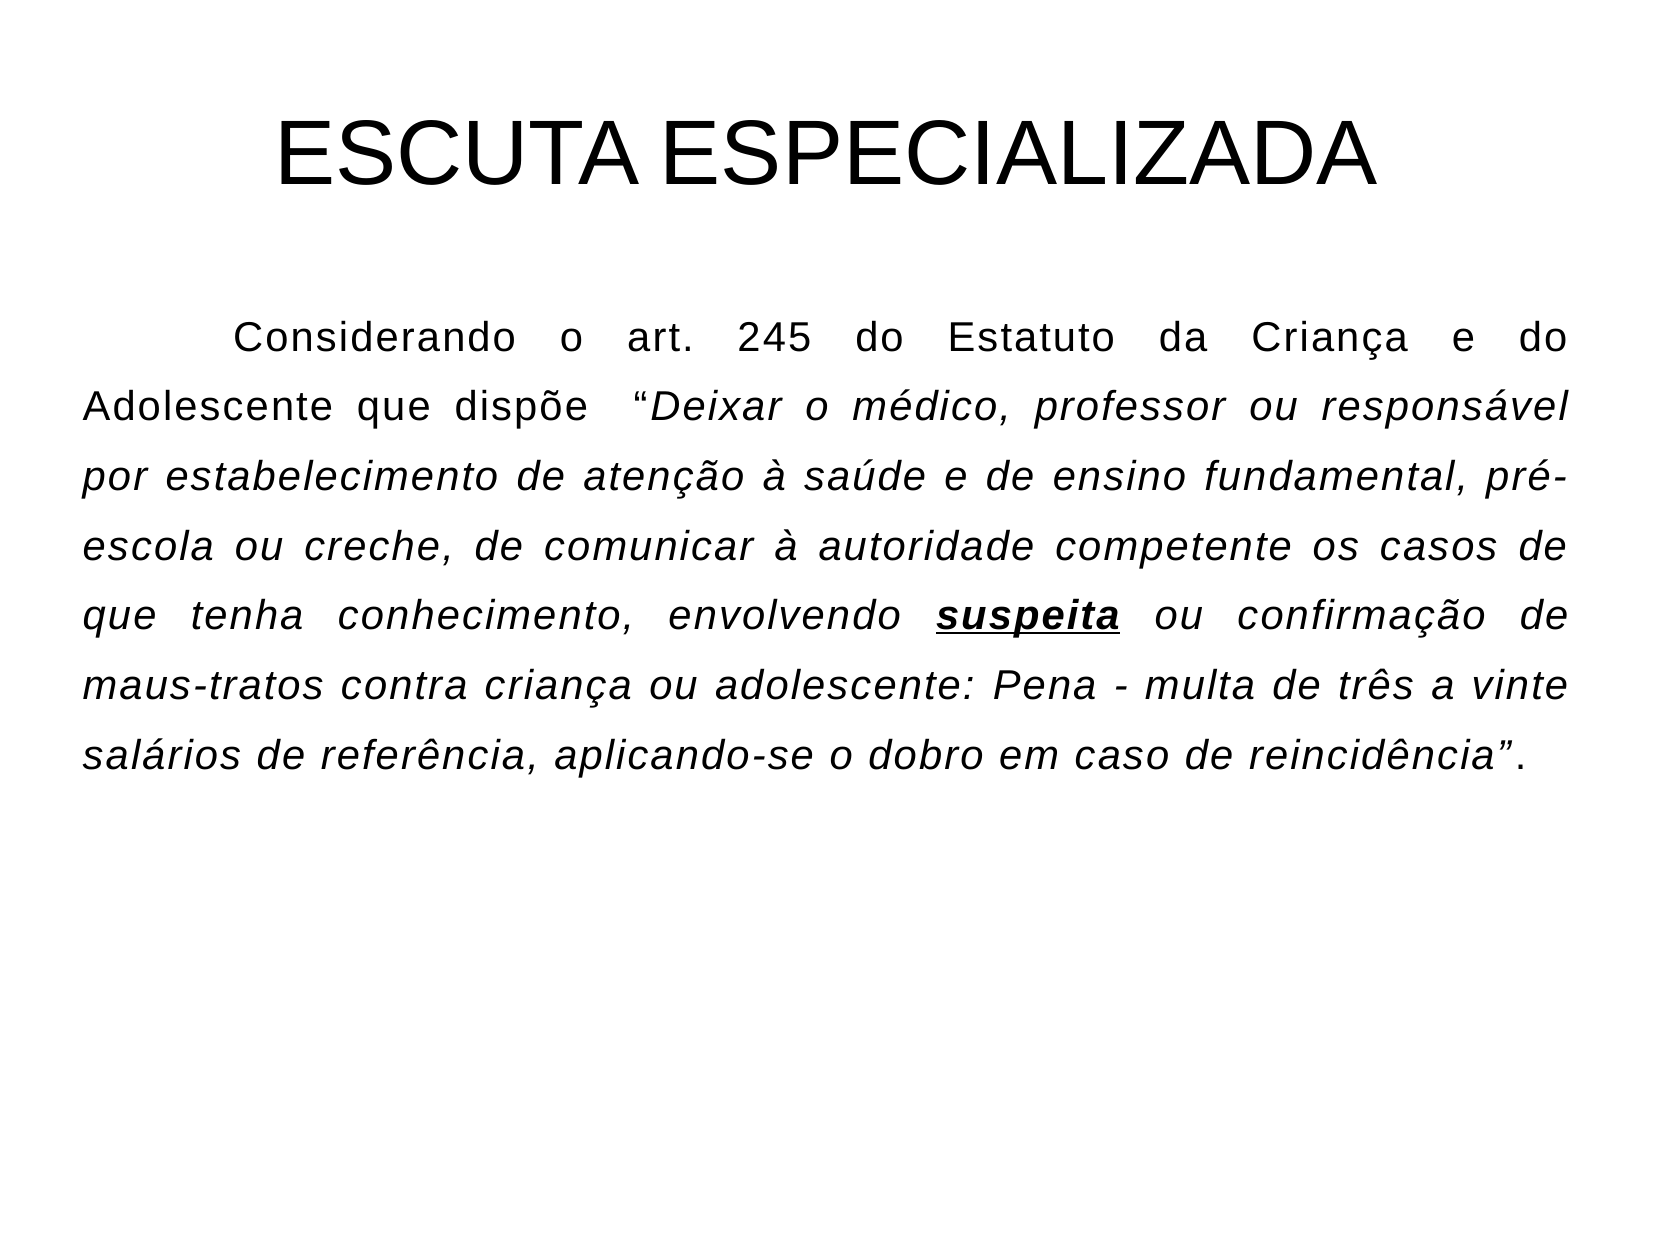

# ESCUTA ESPECIALIZADA
Considerando o art. 245 do Estatuto da Criança e do Adolescente que dispõe “Deixar o médico, professor ou responsável por estabelecimento de atenção à saúde e de ensino fundamental, pré-escola ou creche, de comunicar à autoridade competente os casos de que tenha conhecimento, envolvendo suspeita ou confirmação de maus-tratos contra criança ou adolescente: Pena - multa de três a vinte salários de referência, aplicando-se o dobro em caso de reincidência”.